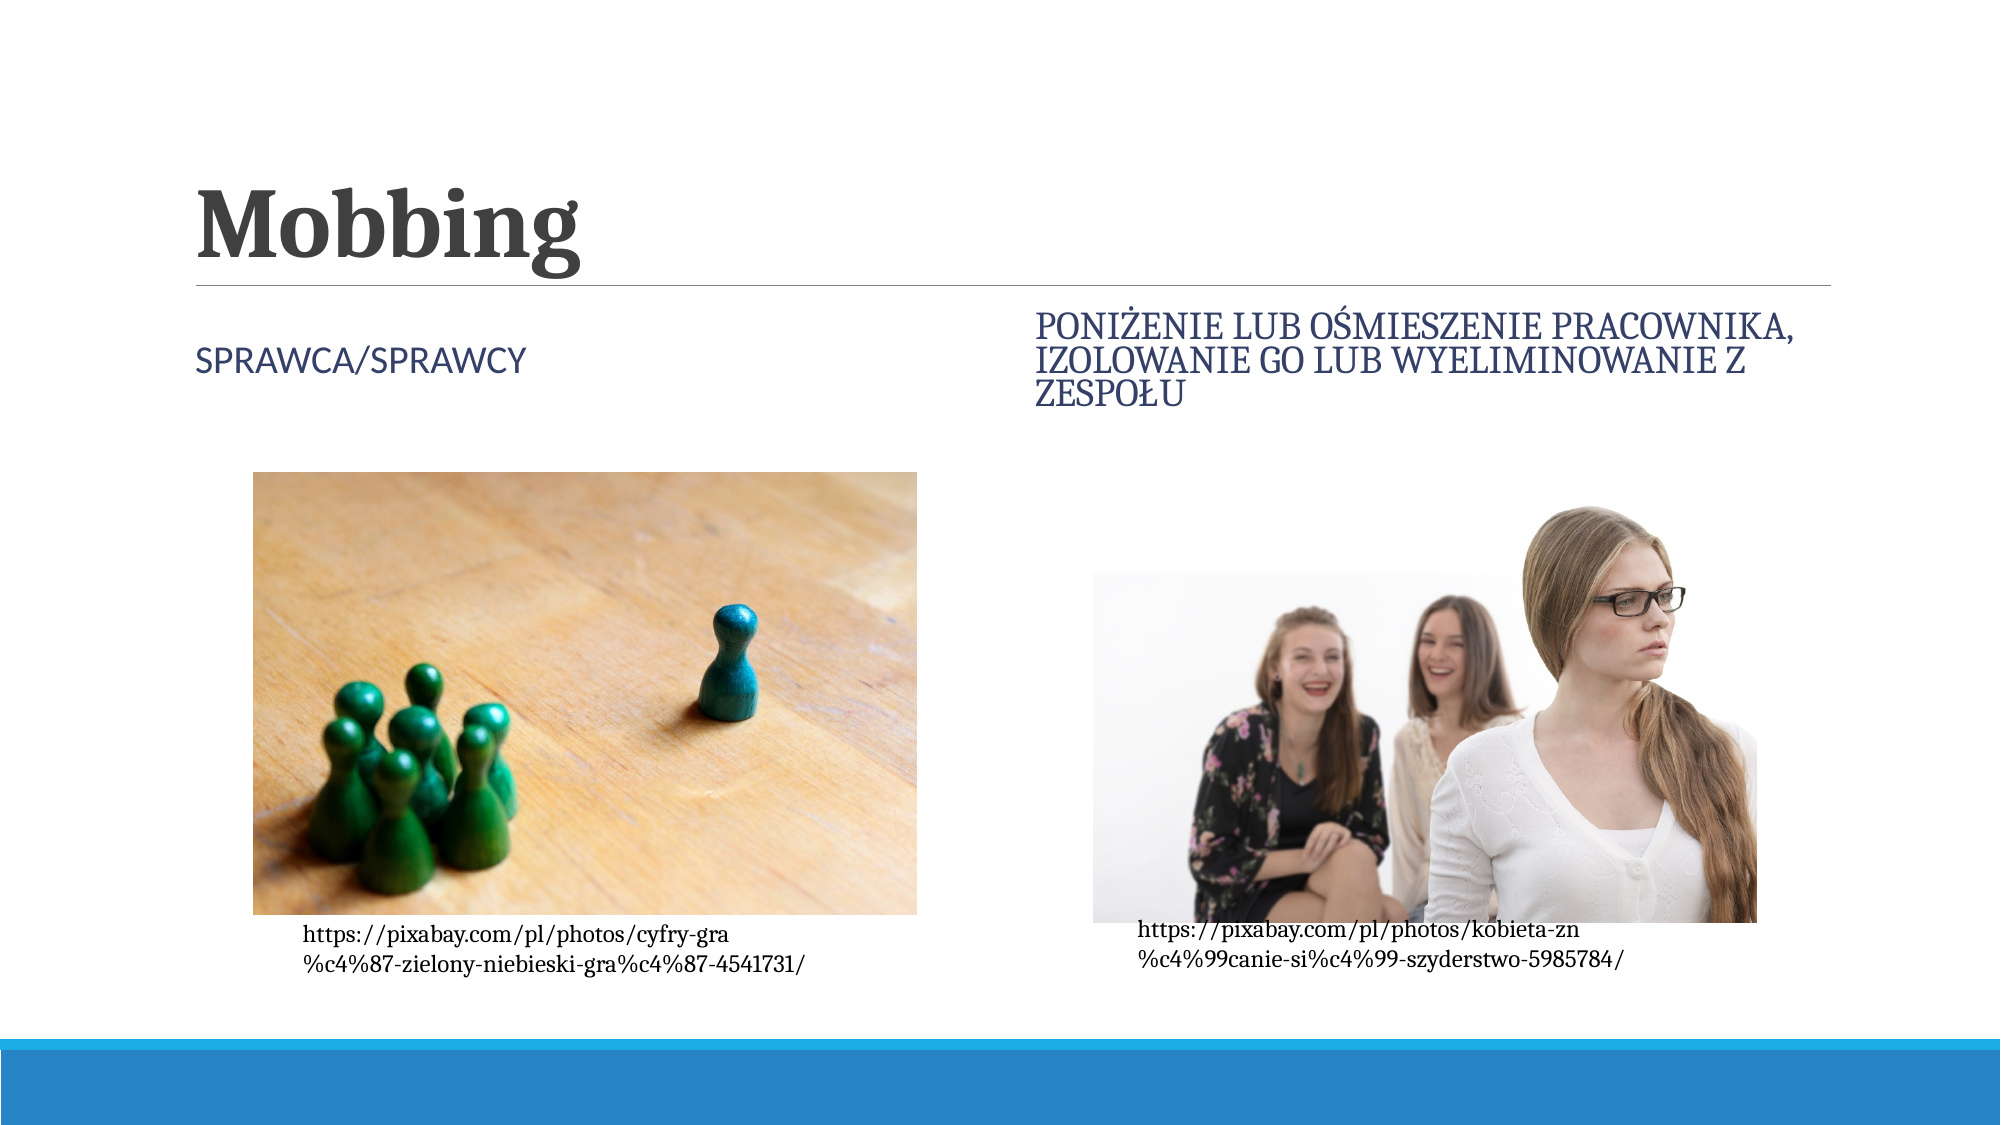

# Mobbing
Sprawca/sprawcy
poniżenie lub ośmieszenie pracownika, izolowanie go lub wyeliminowanie z zespołu
https://pixabay.com/pl/photos/kobieta-zn%c4%99canie-si%c4%99-szyderstwo-5985784/
https://pixabay.com/pl/photos/cyfry-gra%c4%87-zielony-niebieski-gra%c4%87-4541731/